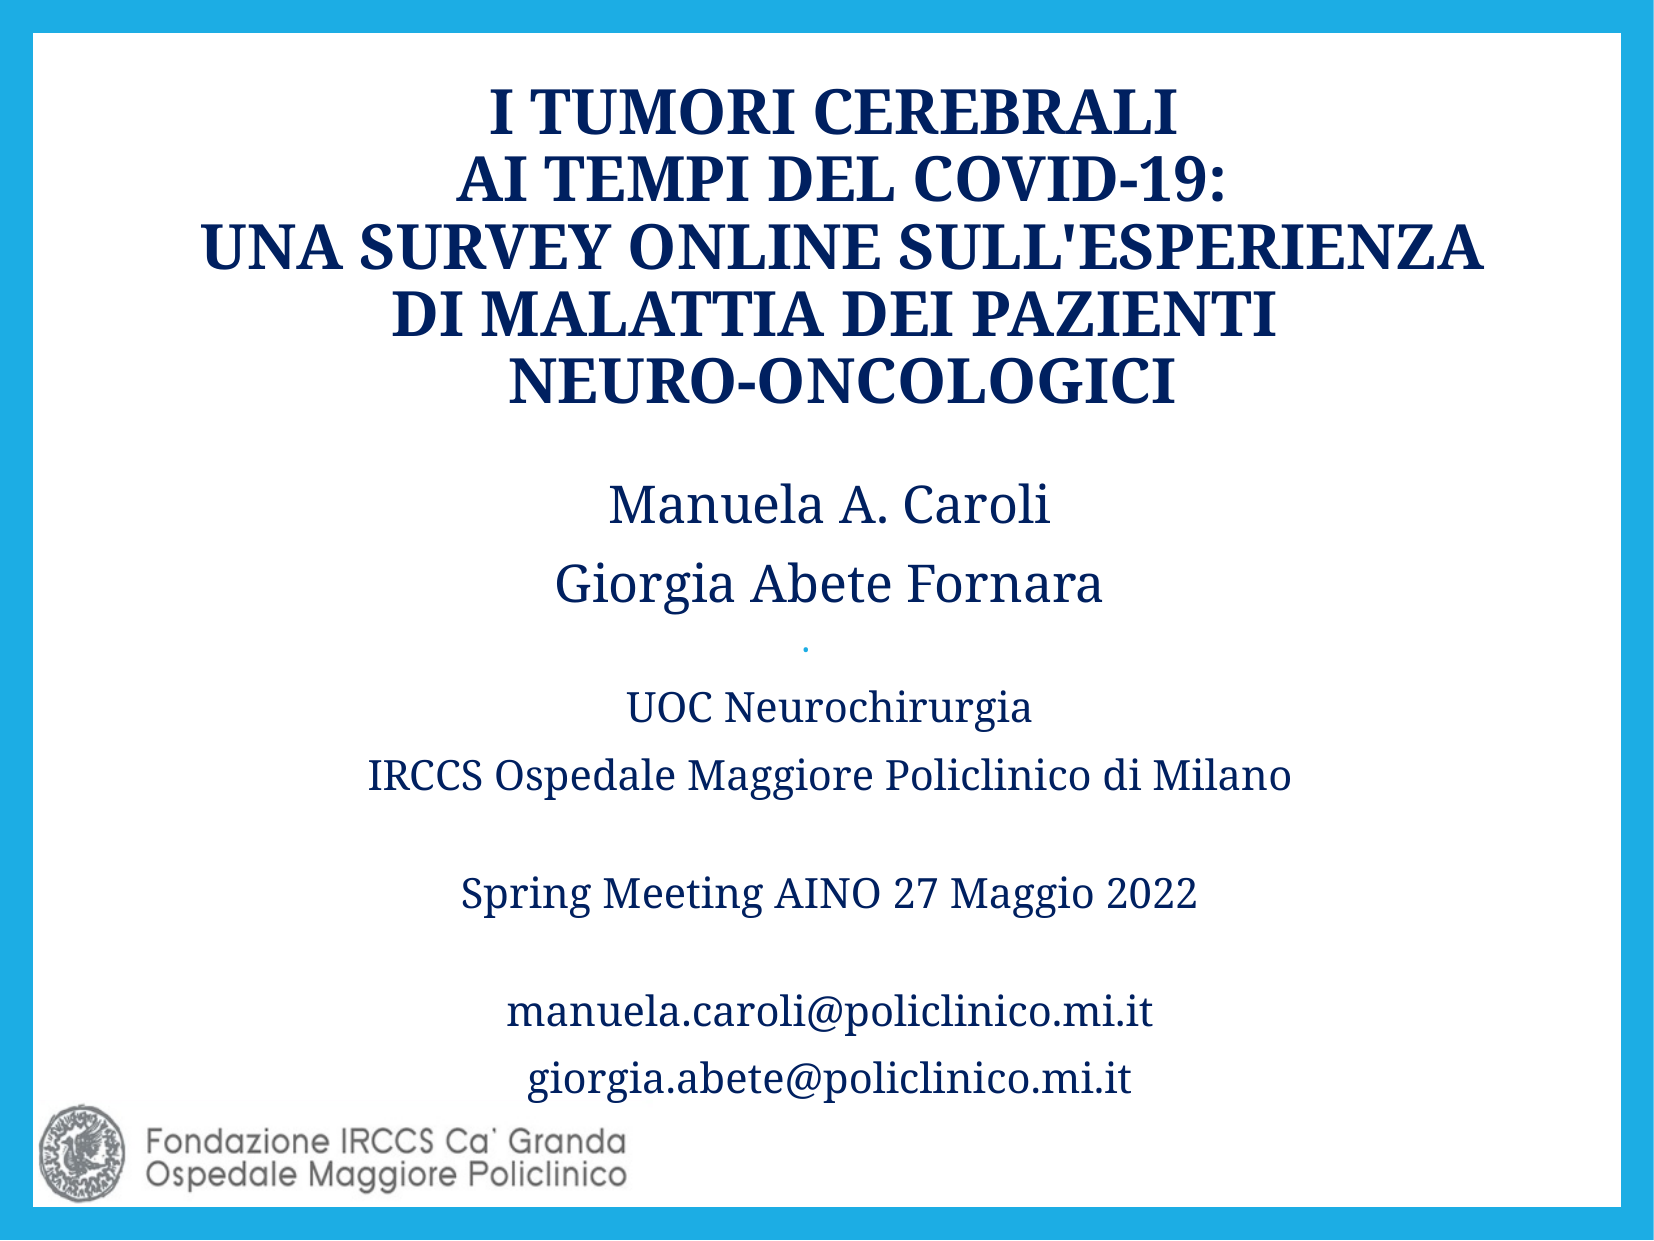

# I TUMORI CEREBRALI AI TEMPI DEL COVID-19: UNA SURVEY ONLINE SULL'ESPERIENZA DI MALATTIA DEI PAZIENTI NEURO-ONCOLOGICI
Manuela A. Caroli
Giorgia Abete Fornara
UOC Neurochirurgia
IRCCS Ospedale Maggiore Policlinico di Milano
Spring Meeting AINO 27 Maggio 2022
manuela.caroli@policlinico.mi.it
giorgia.abete@policlinico.mi.it